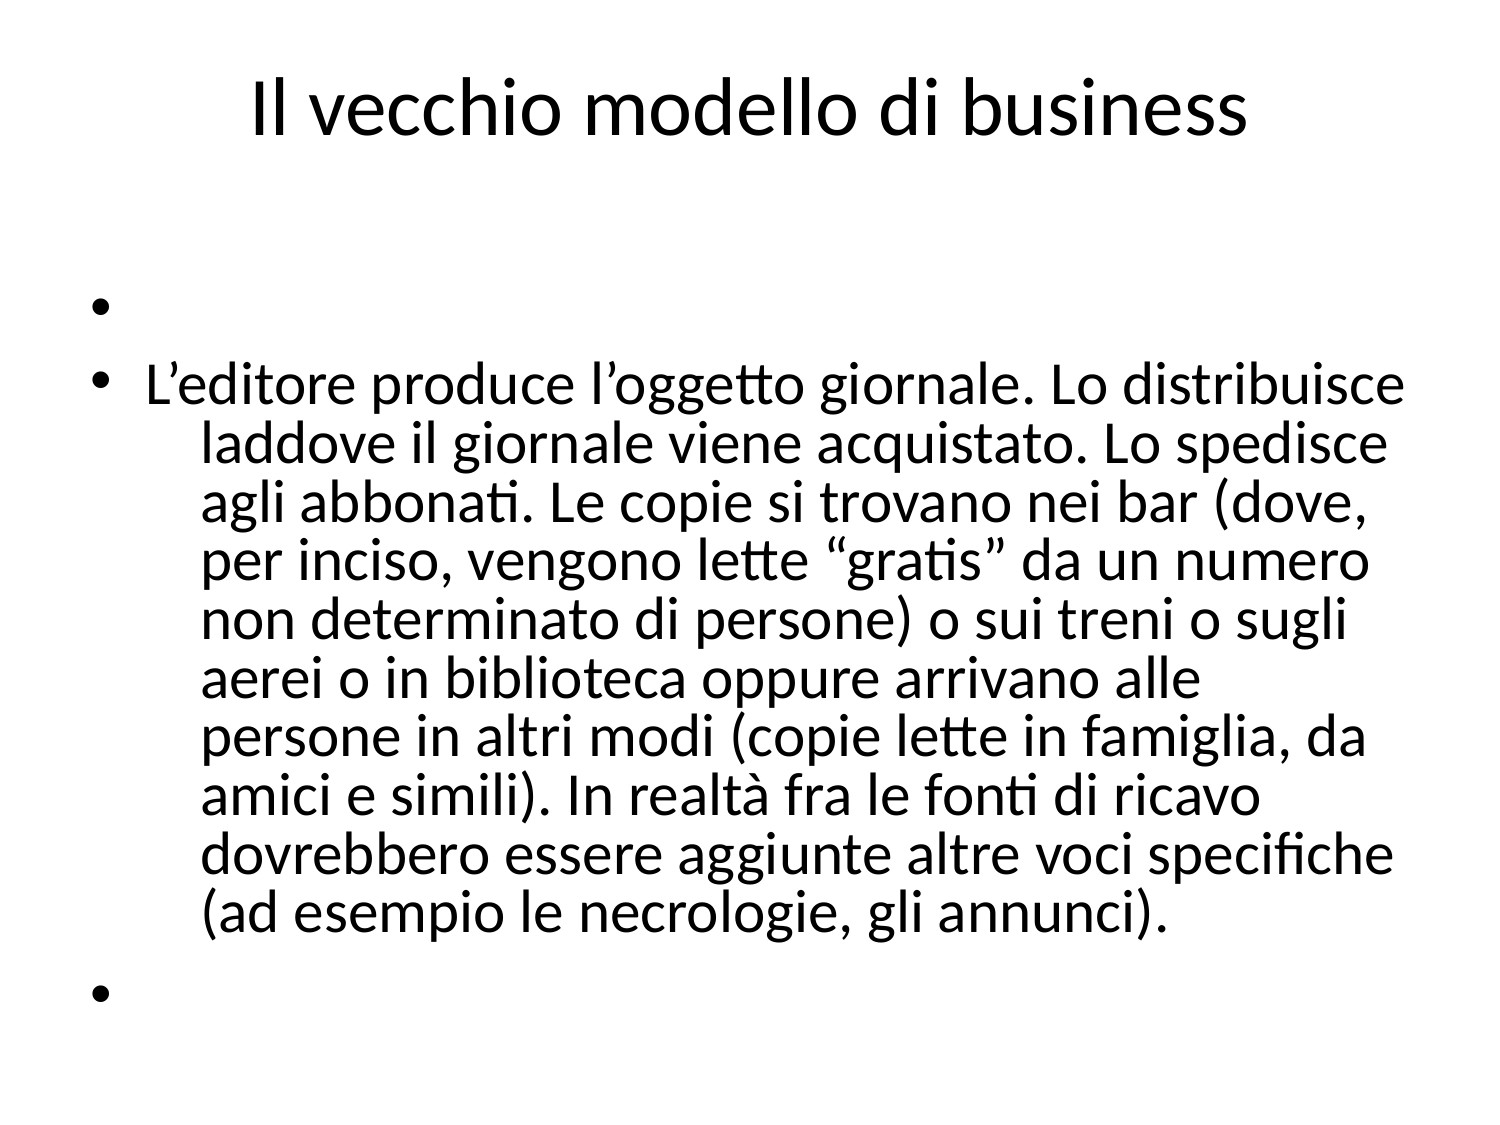

# Il vecchio modello di business
L’editore produce l’oggetto giornale. Lo distribuisce laddove il giornale viene acquistato. Lo spedisce agli abbonati. Le copie si trovano nei bar (dove, per inciso, vengono lette “gratis” da un numero non determinato di persone) o sui treni o sugli aerei o in biblioteca oppure arrivano alle persone in altri modi (copie lette in famiglia, da amici e simili). In realtà fra le fonti di ricavo dovrebbero essere aggiunte altre voci specifiche (ad esempio le necrologie, gli annunci).